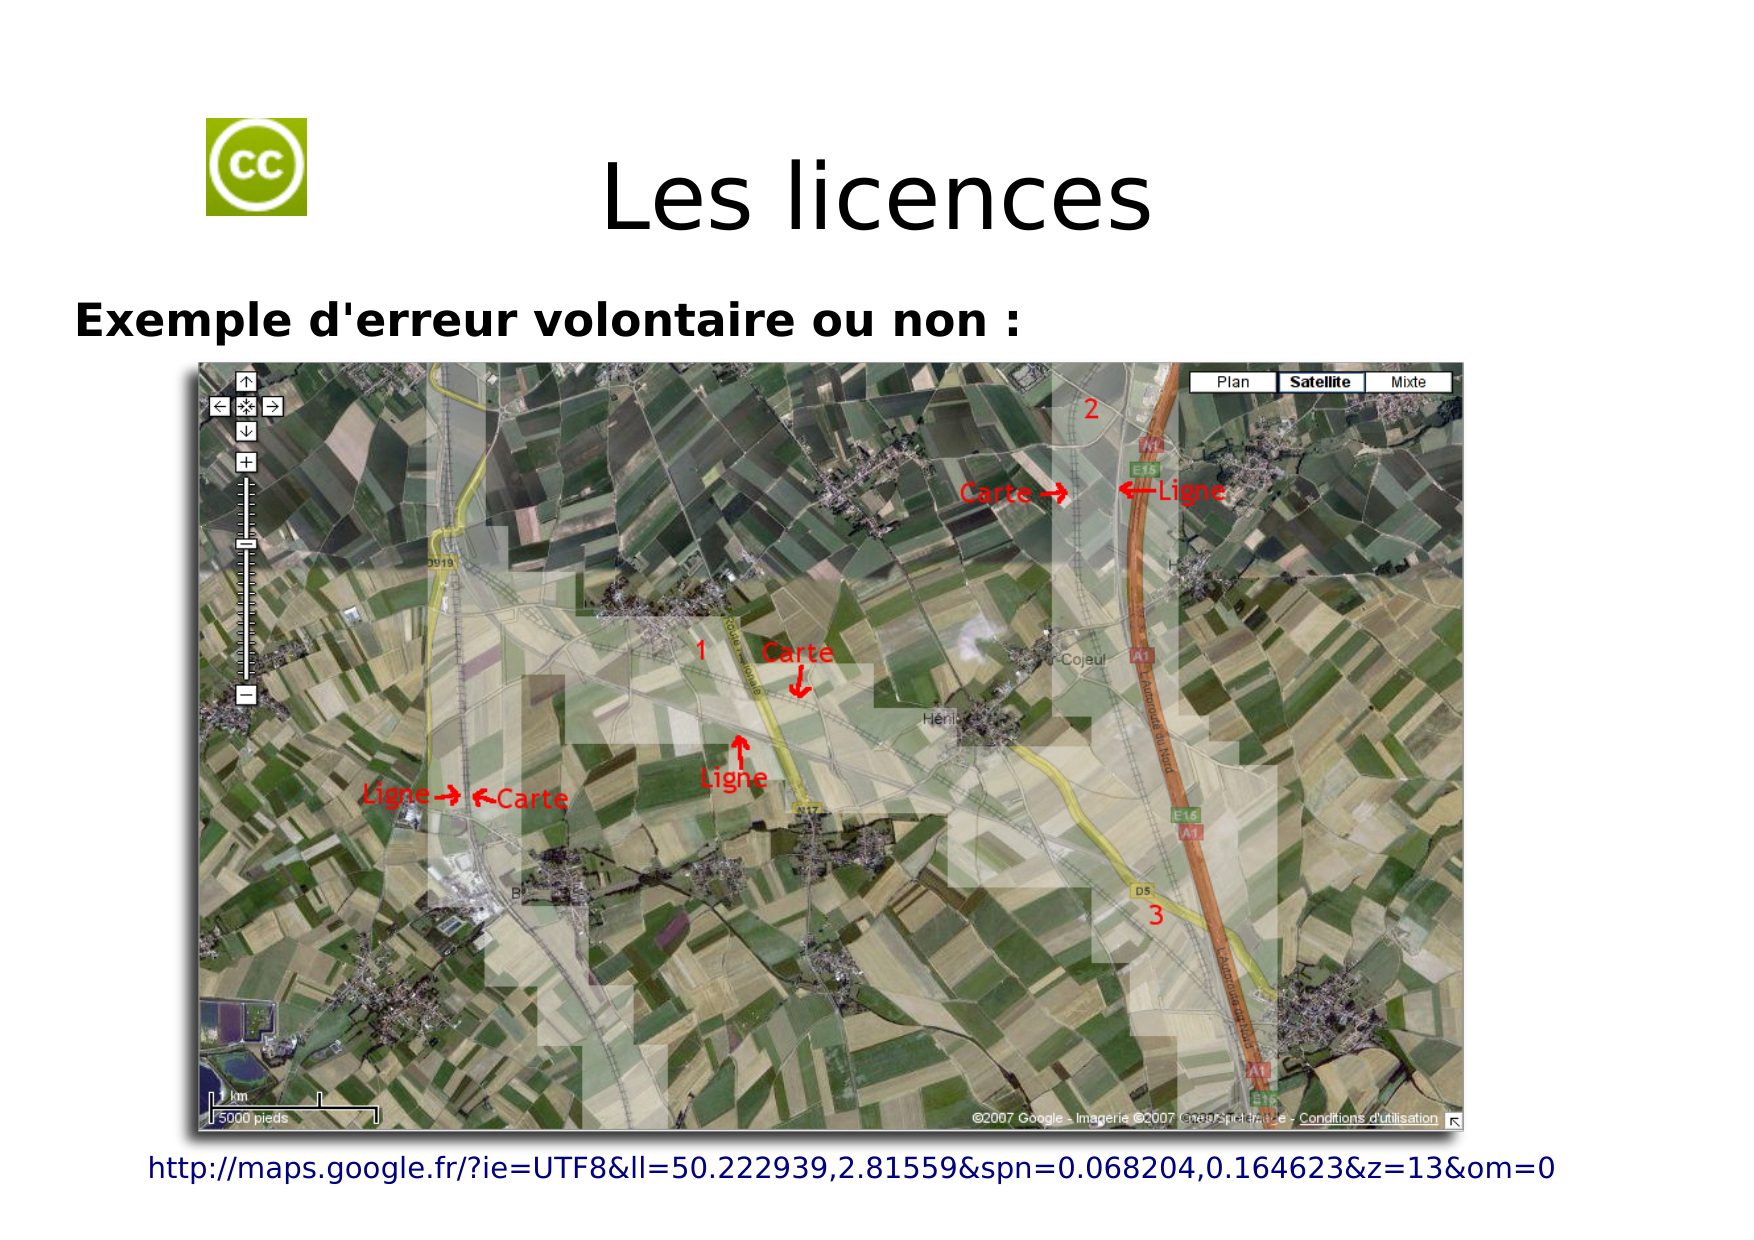

# Les licences
Exemple d'erreur volontaire ou non :
http://maps.google.fr/?ie=UTF8&ll=50.222939,2.81559&spn=0.068204,0.164623&z=13&om=0